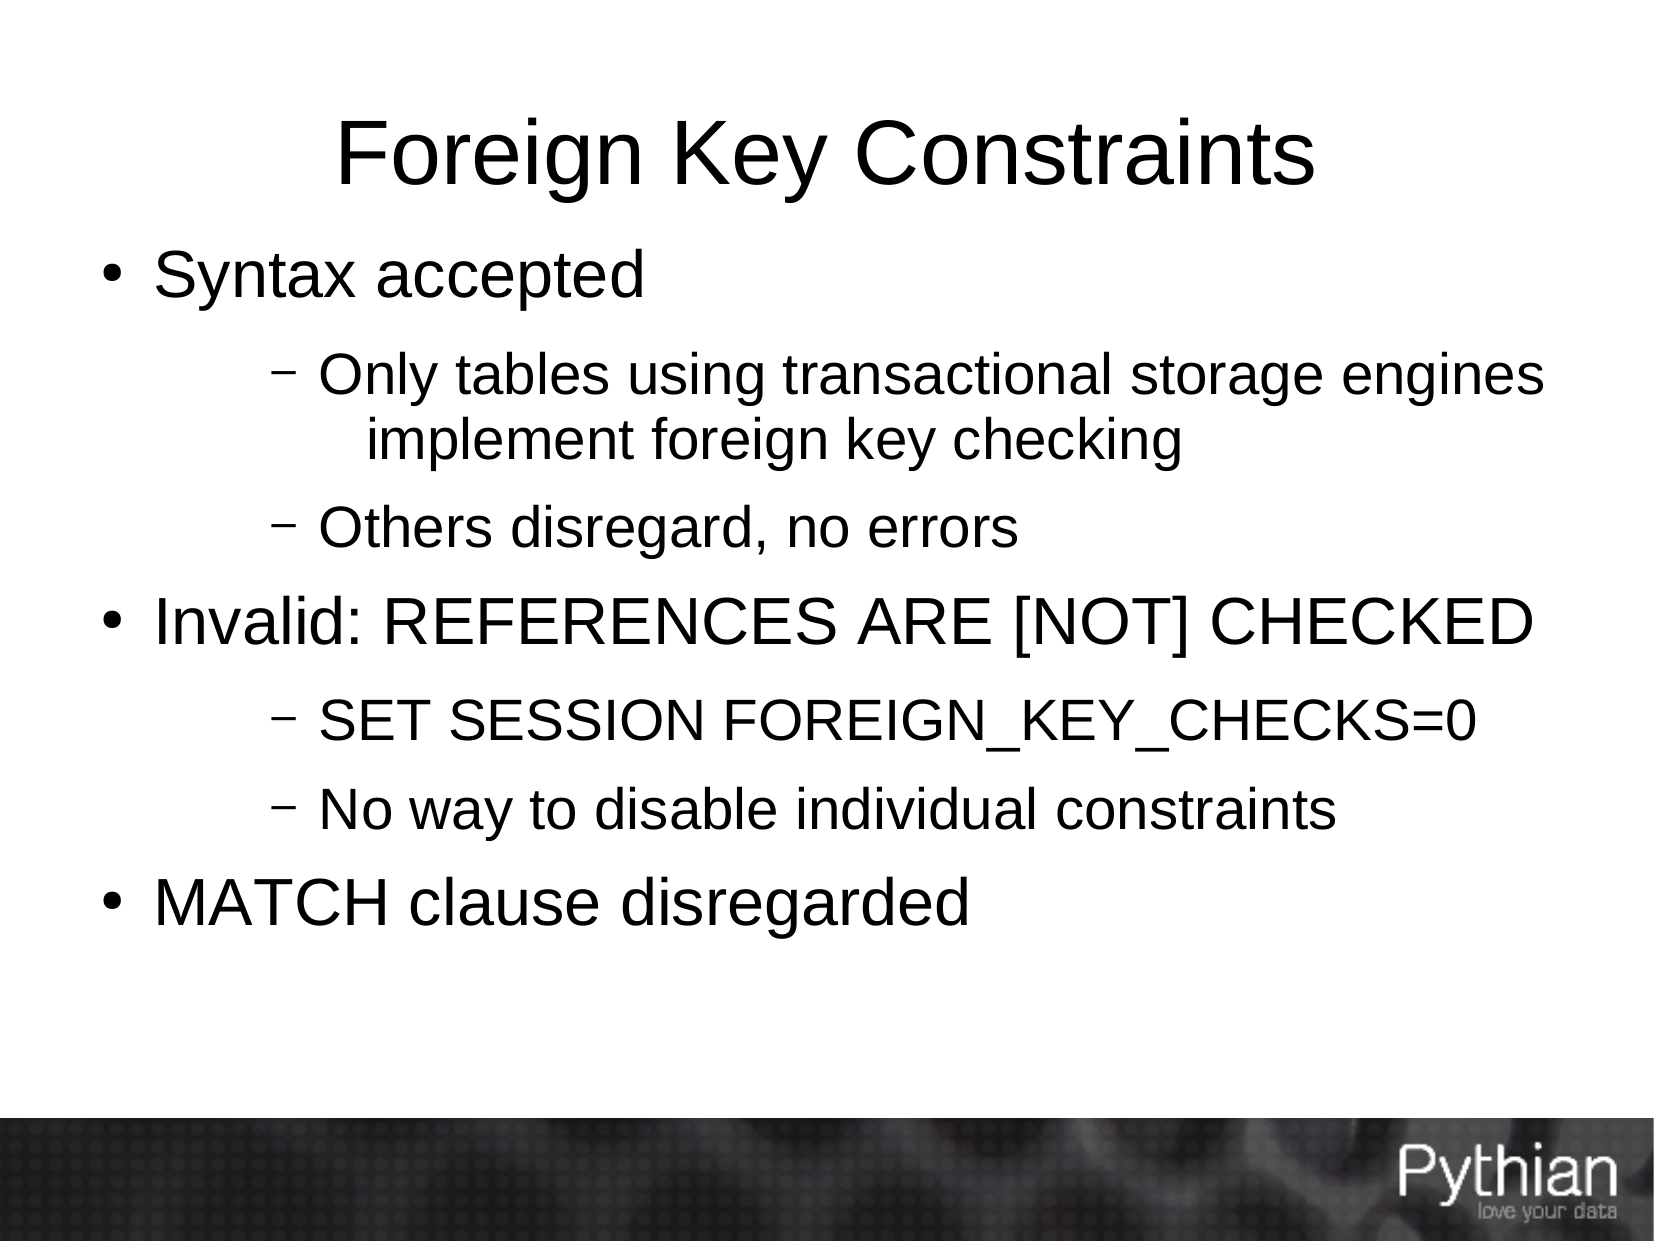

# Foreign Key Constraints
Syntax accepted
Only tables using transactional storage engines implement foreign key checking
Others disregard, no errors
Invalid: REFERENCES ARE [NOT] CHECKED
SET SESSION FOREIGN_KEY_CHECKS=0
No way to disable individual constraints
MATCH clause disregarded